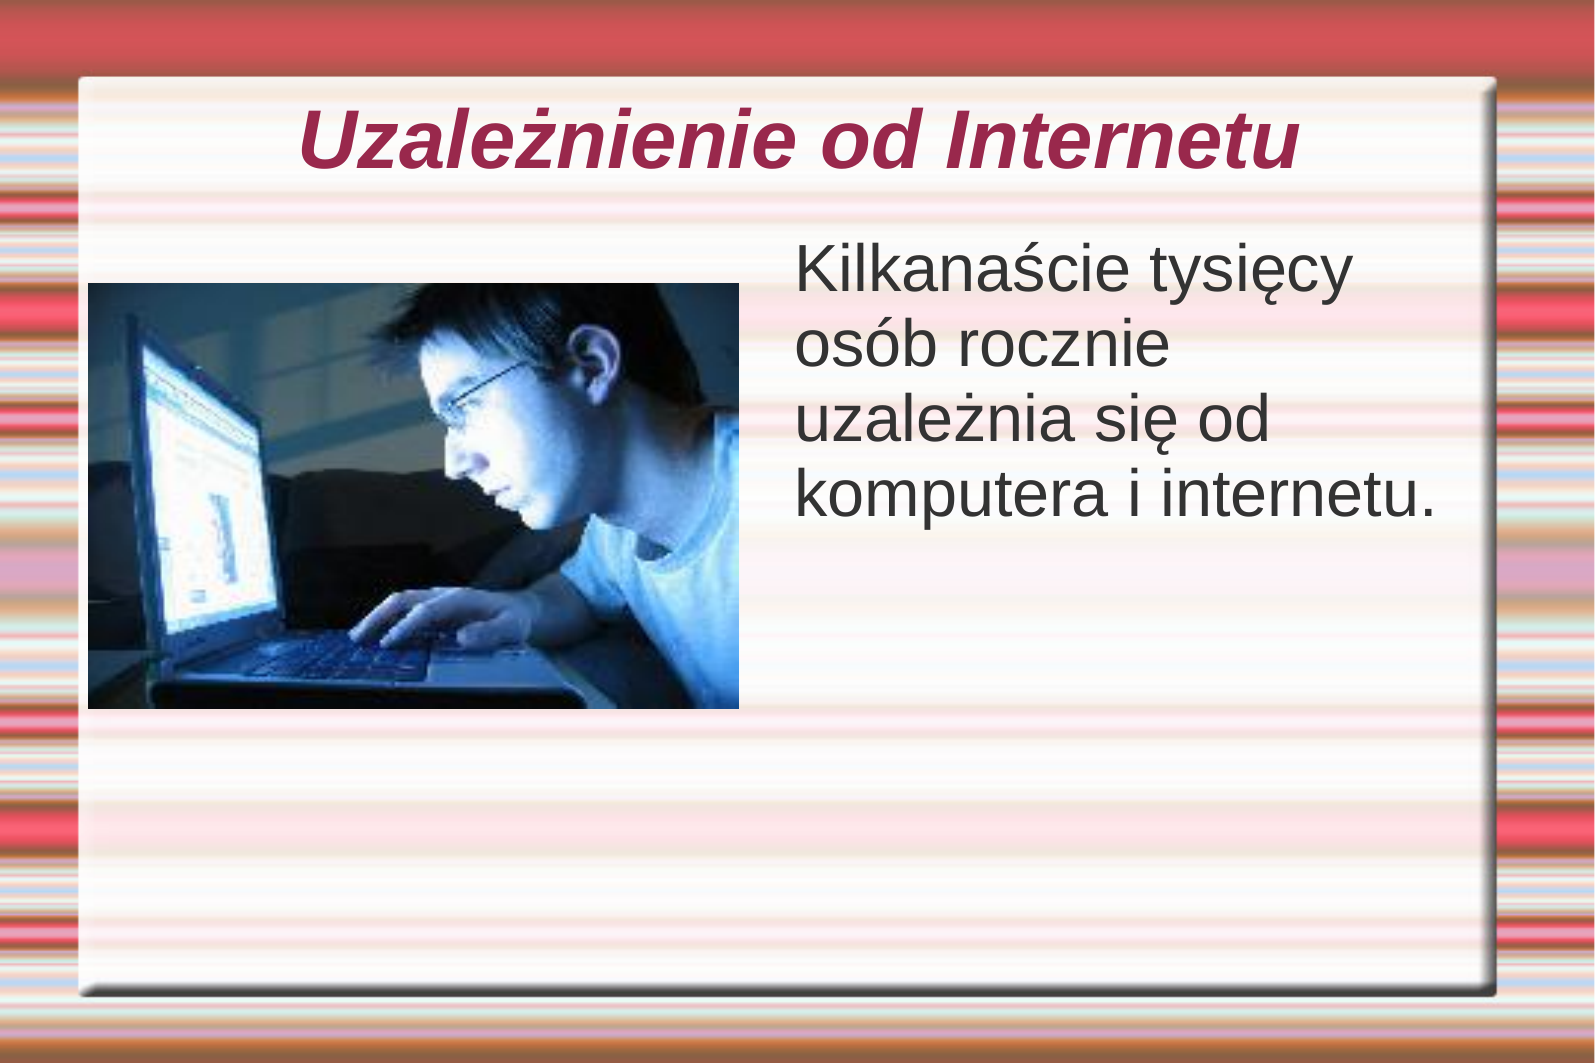

# Uzależnienie od Internetu
Kilkanaście tysięcy osób rocznie uzależnia się od komputera i internetu.